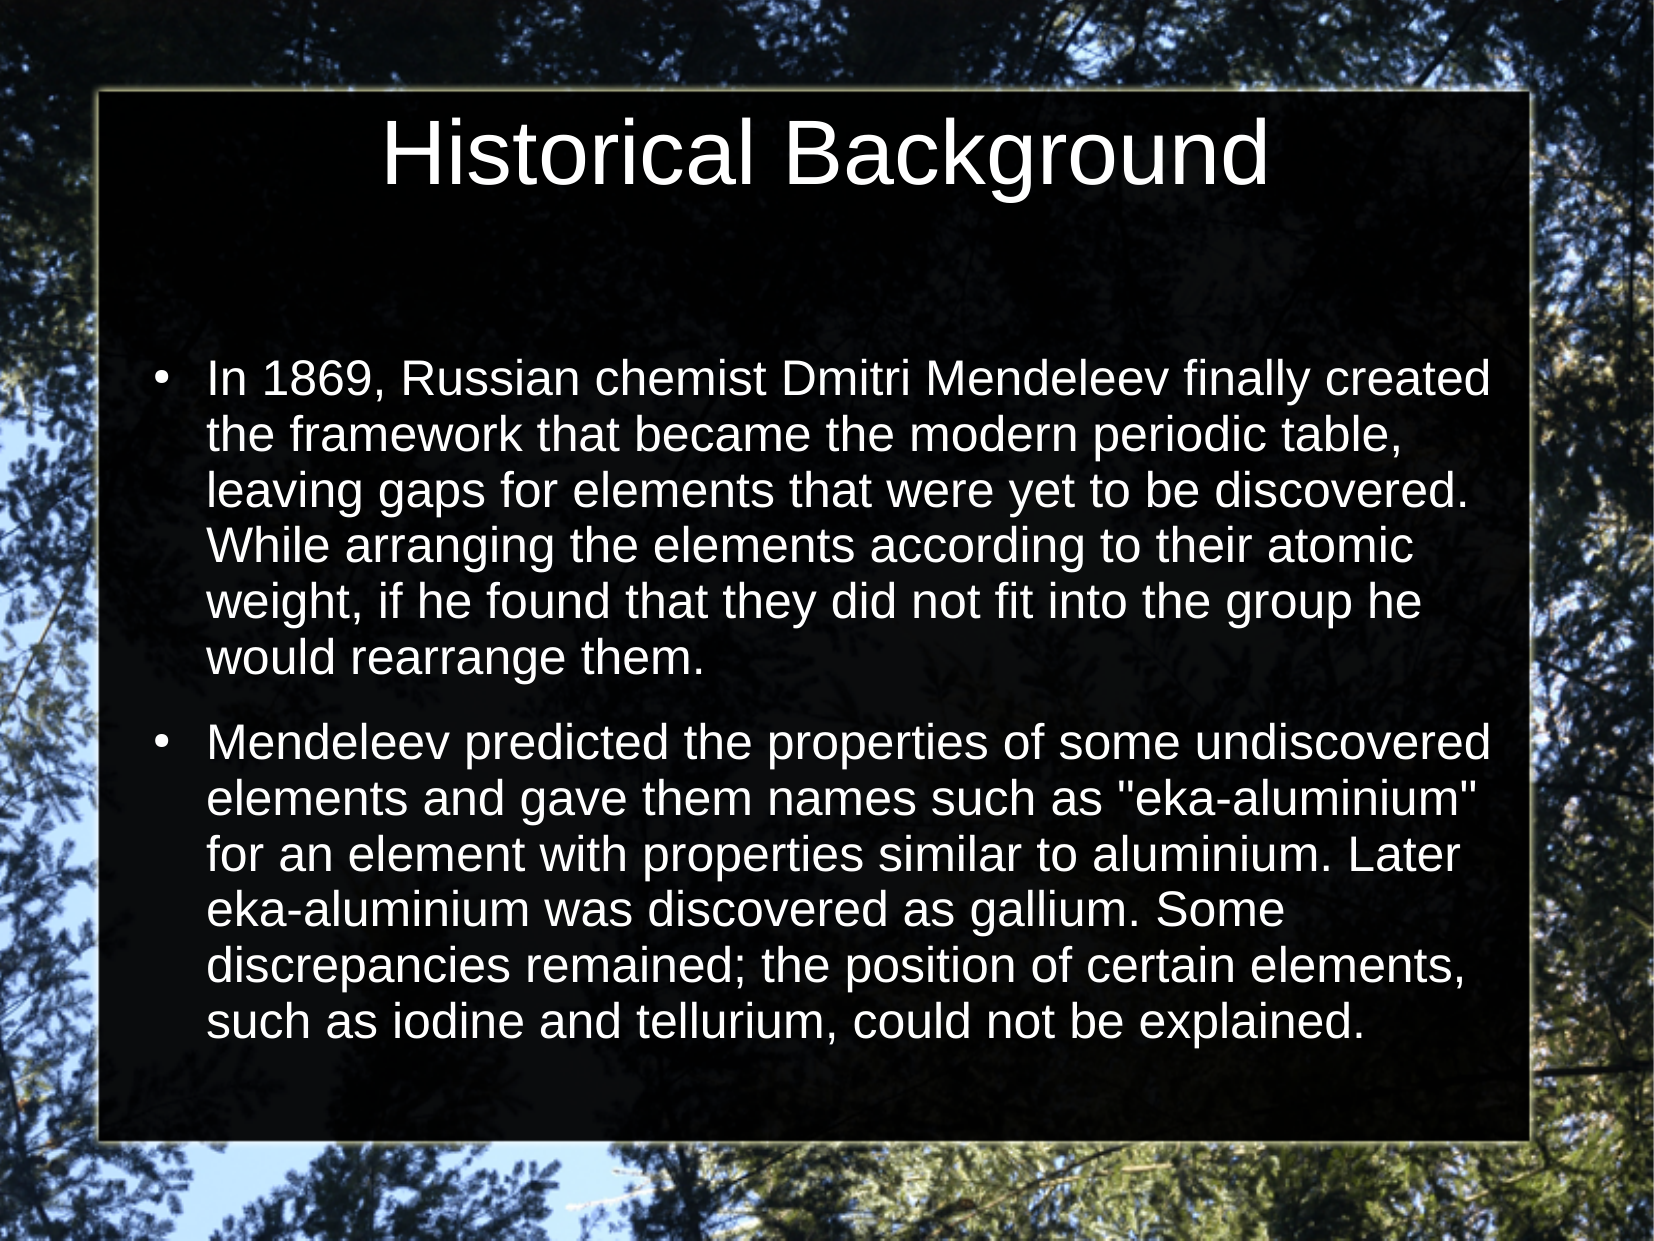

# Historical Background
In 1869, Russian chemist Dmitri Mendeleev finally created the framework that became the modern periodic table, leaving gaps for elements that were yet to be discovered. While arranging the elements according to their atomic weight, if he found that they did not fit into the group he would rearrange them.
Mendeleev predicted the properties of some undiscovered elements and gave them names such as "eka-aluminium" for an element with properties similar to aluminium. Later eka-aluminium was discovered as gallium. Some discrepancies remained; the position of certain elements, such as iodine and tellurium, could not be explained.